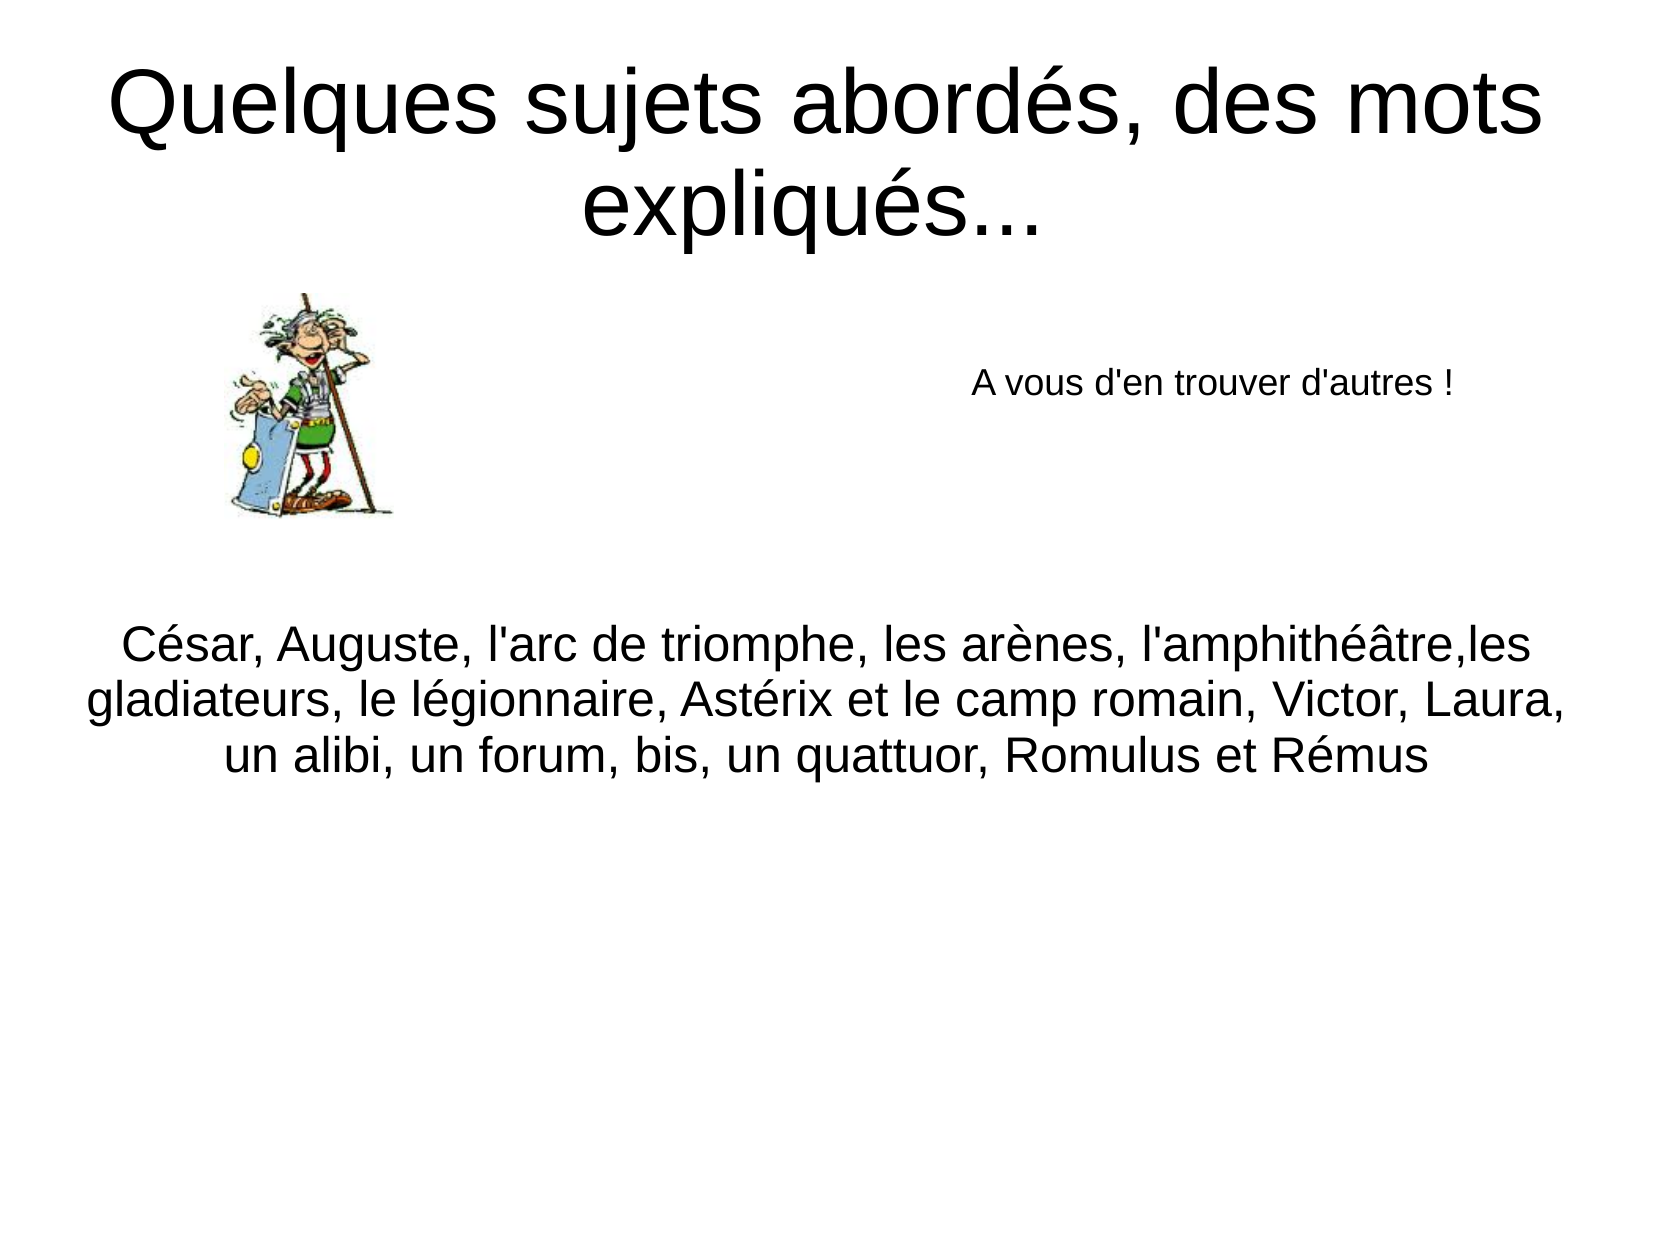

# Quelques sujets abordés, des mots expliqués...
César, Auguste, l'arc de triomphe, les arènes, l'amphithéâtre,les gladiateurs, le légionnaire, Astérix et le camp romain, Victor, Laura, un alibi, un forum, bis, un quattuor, Romulus et Rémus
A vous d'en trouver d'autres !